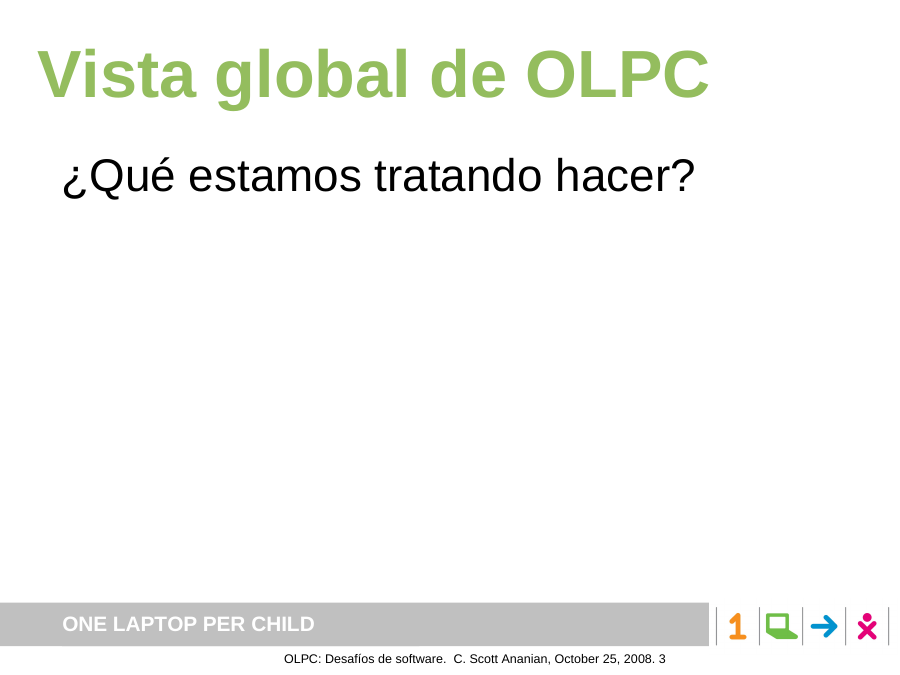

# Vista global de OLPC
¿Qué estamos tratando hacer?